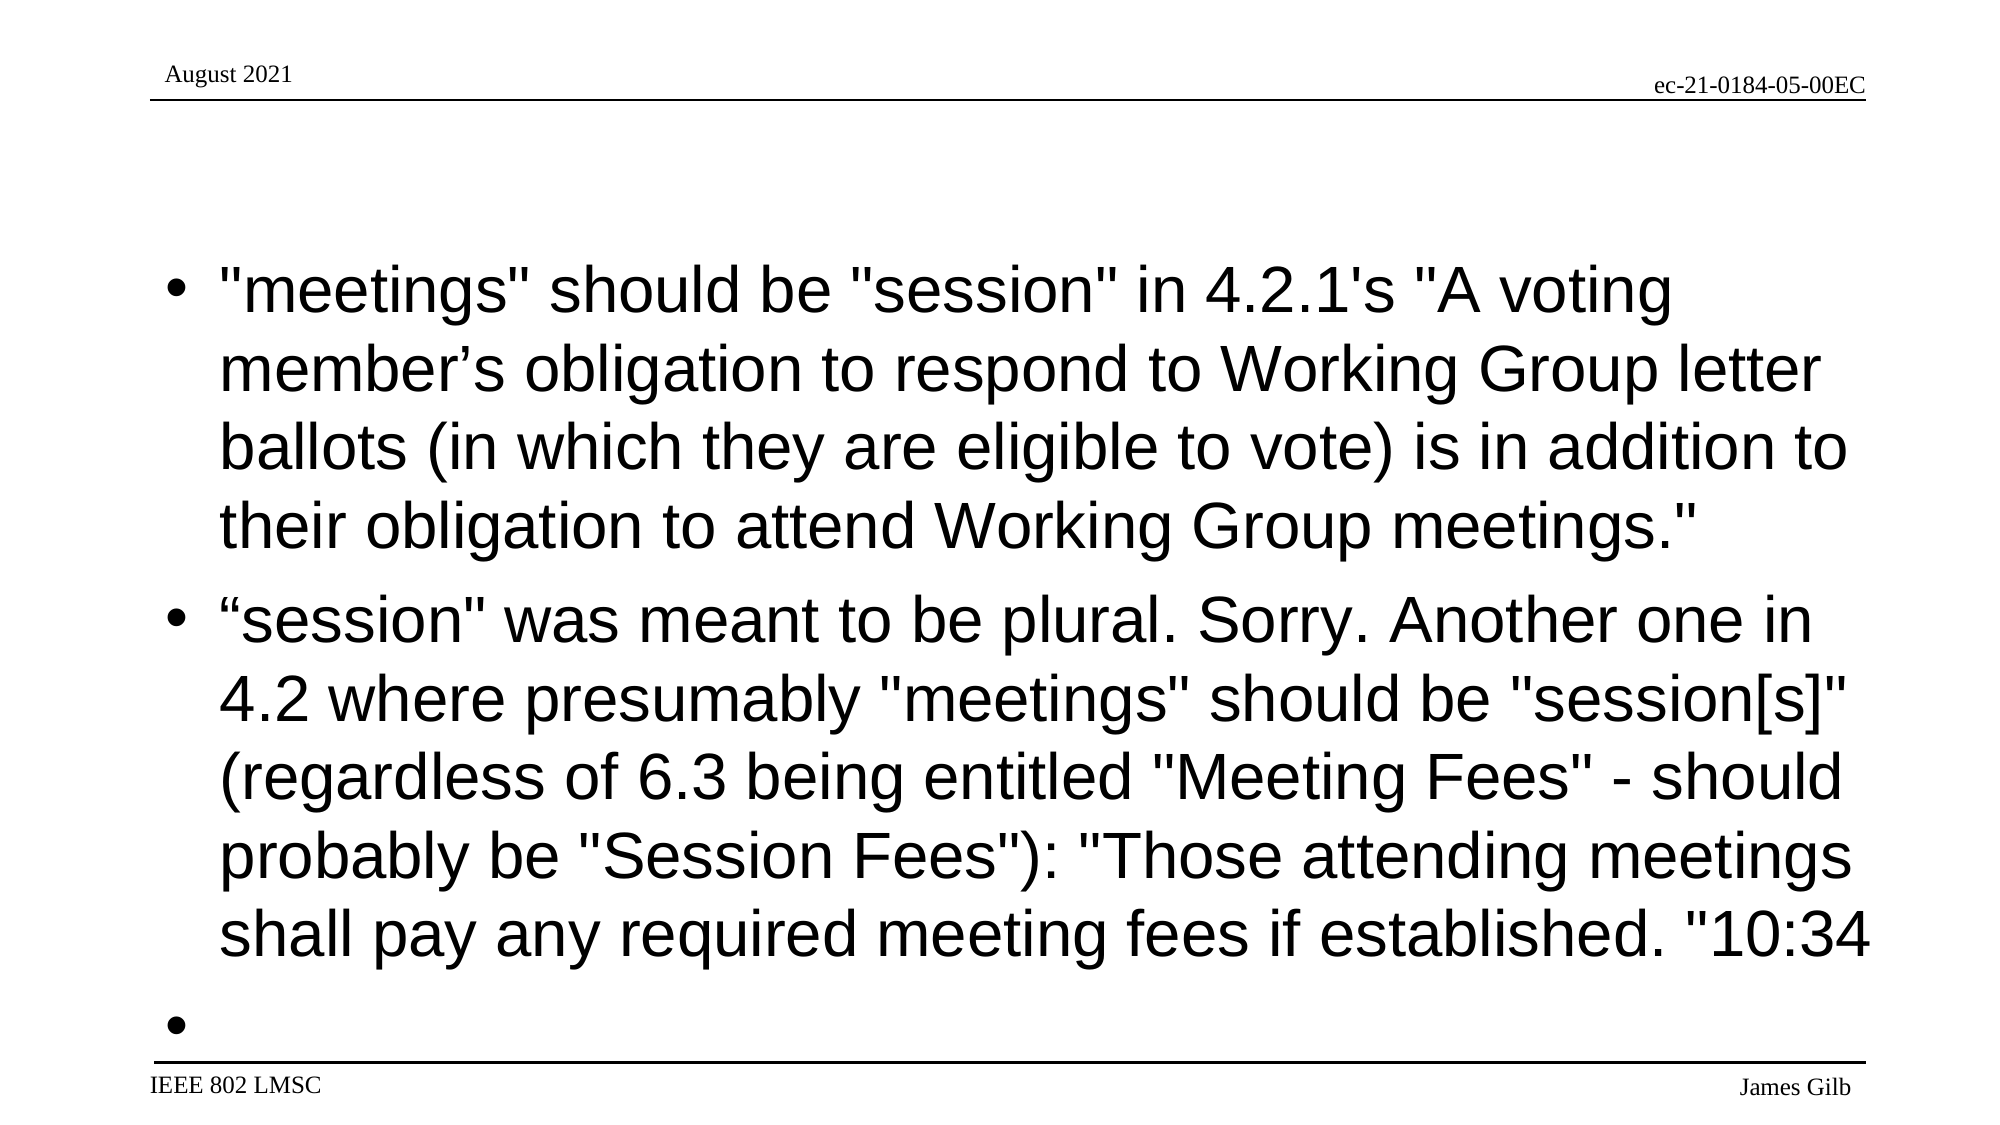

#
"meetings" should be "session" in 4.2.1's "A voting member’s obligation to respond to Working Group letter ballots (in which they are eligible to vote) is in addition to their obligation to attend Working Group meetings."
“session" was meant to be plural. Sorry. Another one in 4.2 where presumably "meetings" should be "session[s]" (regardless of 6.3 being entitled "Meeting Fees" - should probably be "Session Fees"): "Those attending meetings shall pay any required meeting fees if established. "10:34